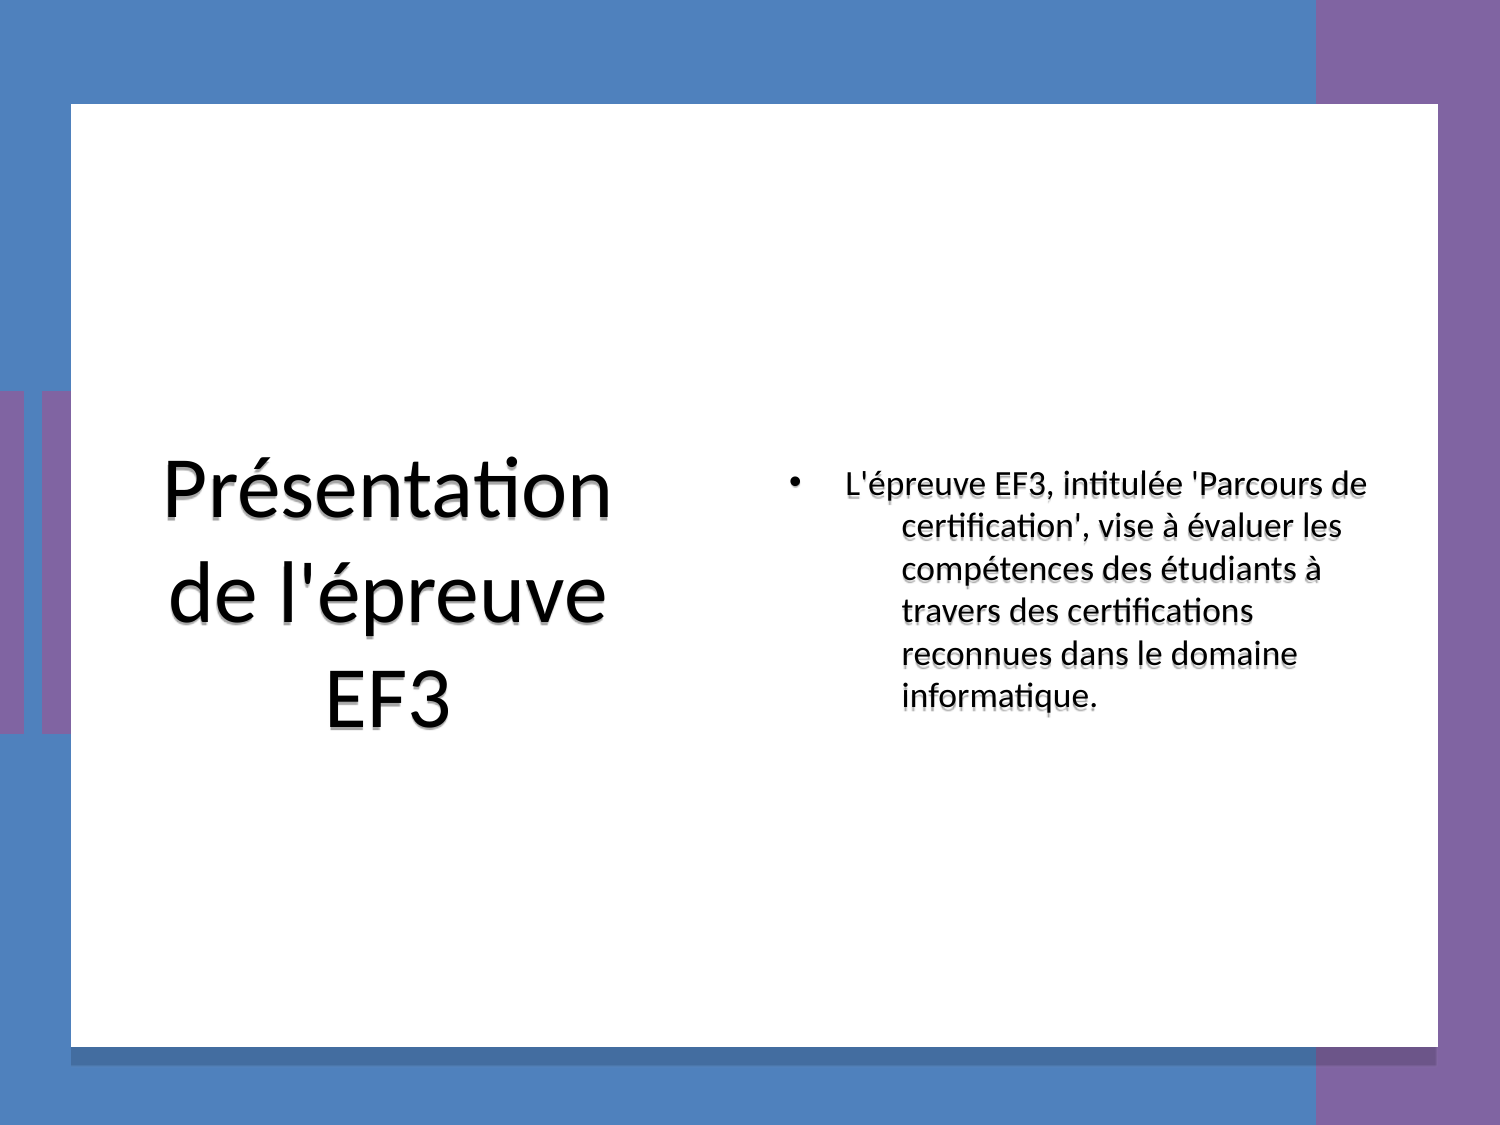

# Présentation de l'épreuve EF3
L'épreuve EF3, intitulée 'Parcours de certification', vise à évaluer les compétences des étudiants à travers des certifications reconnues dans le domaine informatique.